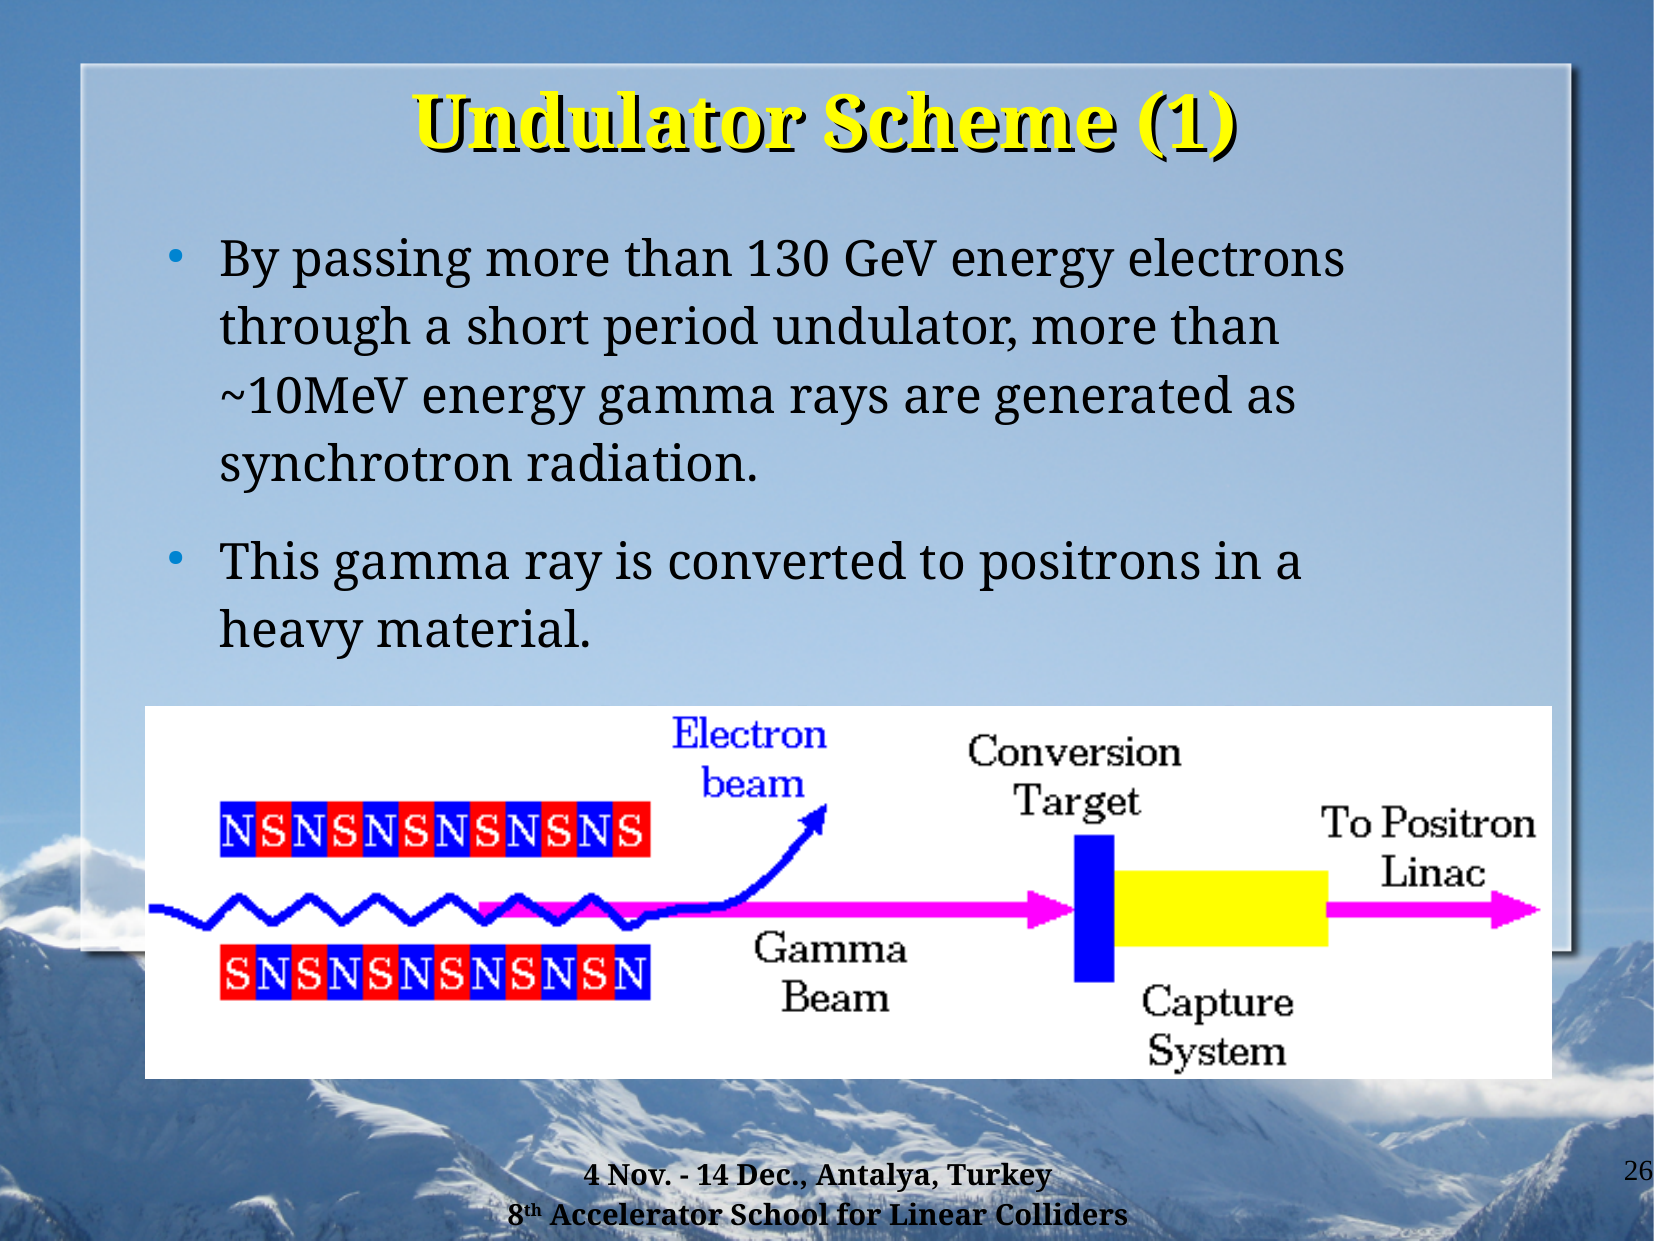

# Undulator Scheme (1)
By passing more than 130 GeV energy electrons through a short period undulator, more than ~10MeV energy gamma rays are generated as synchrotron radiation.
This gamma ray is converted to positrons in a heavy material.
With helical undulator, the photon is circularly polarized and polarized positron is generated.
26